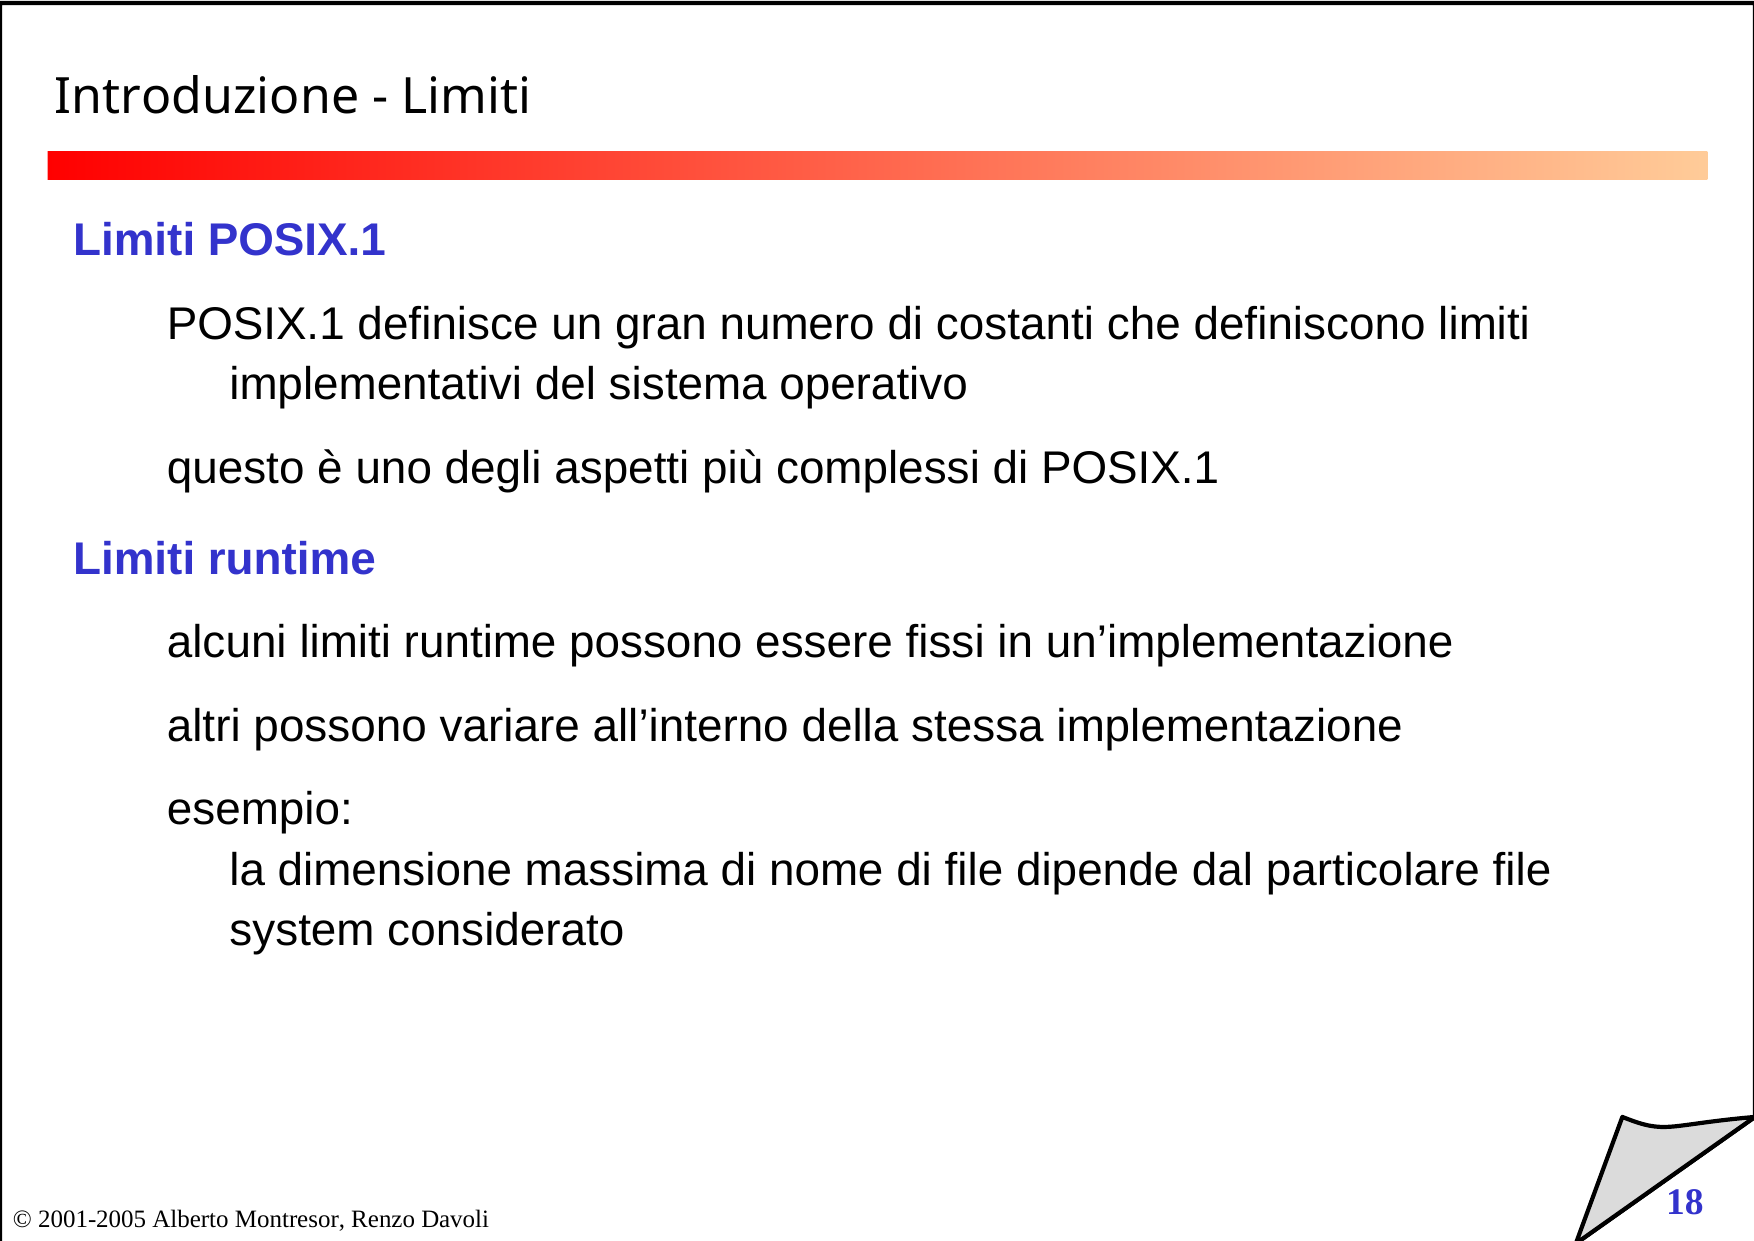

# Introduzione - Limiti
Limiti POSIX.1
POSIX.1 definisce un gran numero di costanti che definiscono limiti implementativi del sistema operativo
questo è uno degli aspetti più complessi di POSIX.1
Limiti runtime
alcuni limiti runtime possono essere fissi in un’implementazione
altri possono variare all’interno della stessa implementazione
esempio:
la dimensione massima di nome di file dipende dal particolare file system considerato